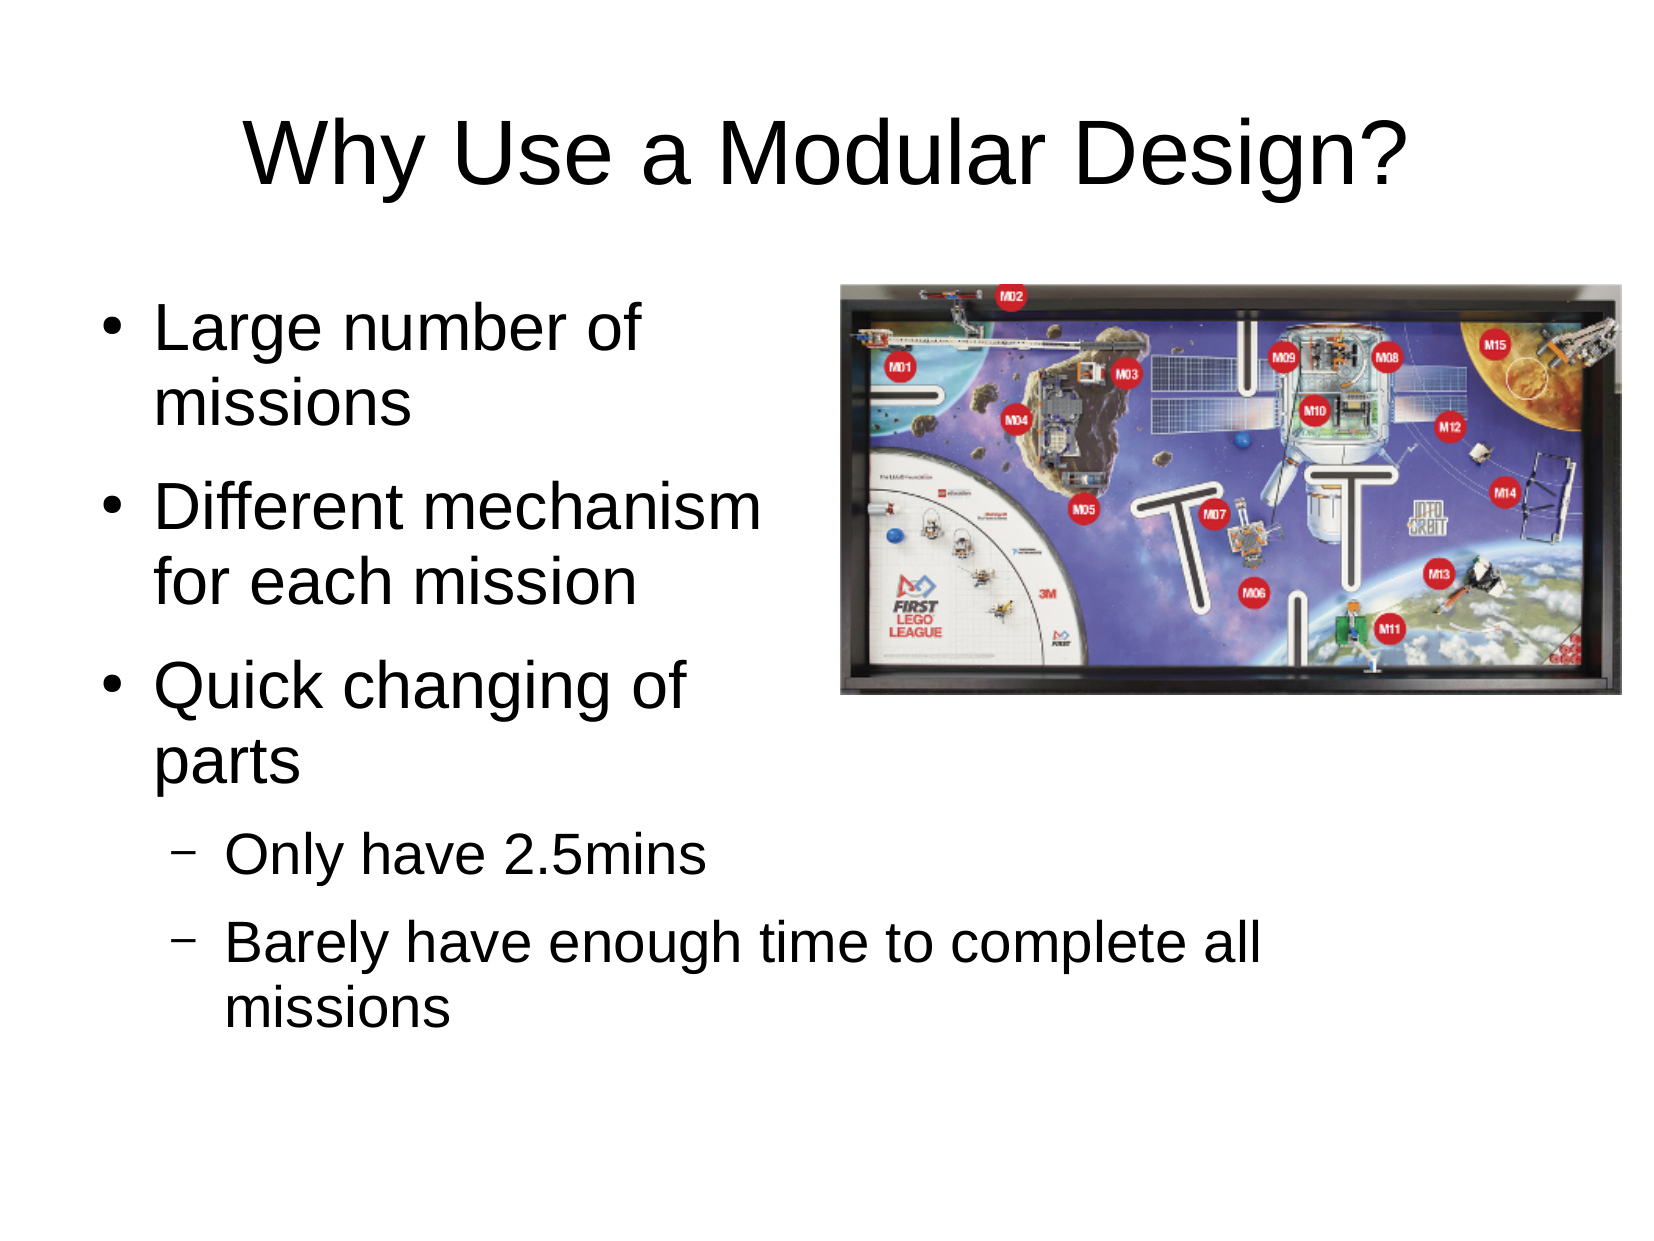

# Why Use a Modular Design?
Large number of
missions
Different mechanism
for each mission
Quick changing of
parts
Only have 2.5mins
Barely have enough time to complete all missions